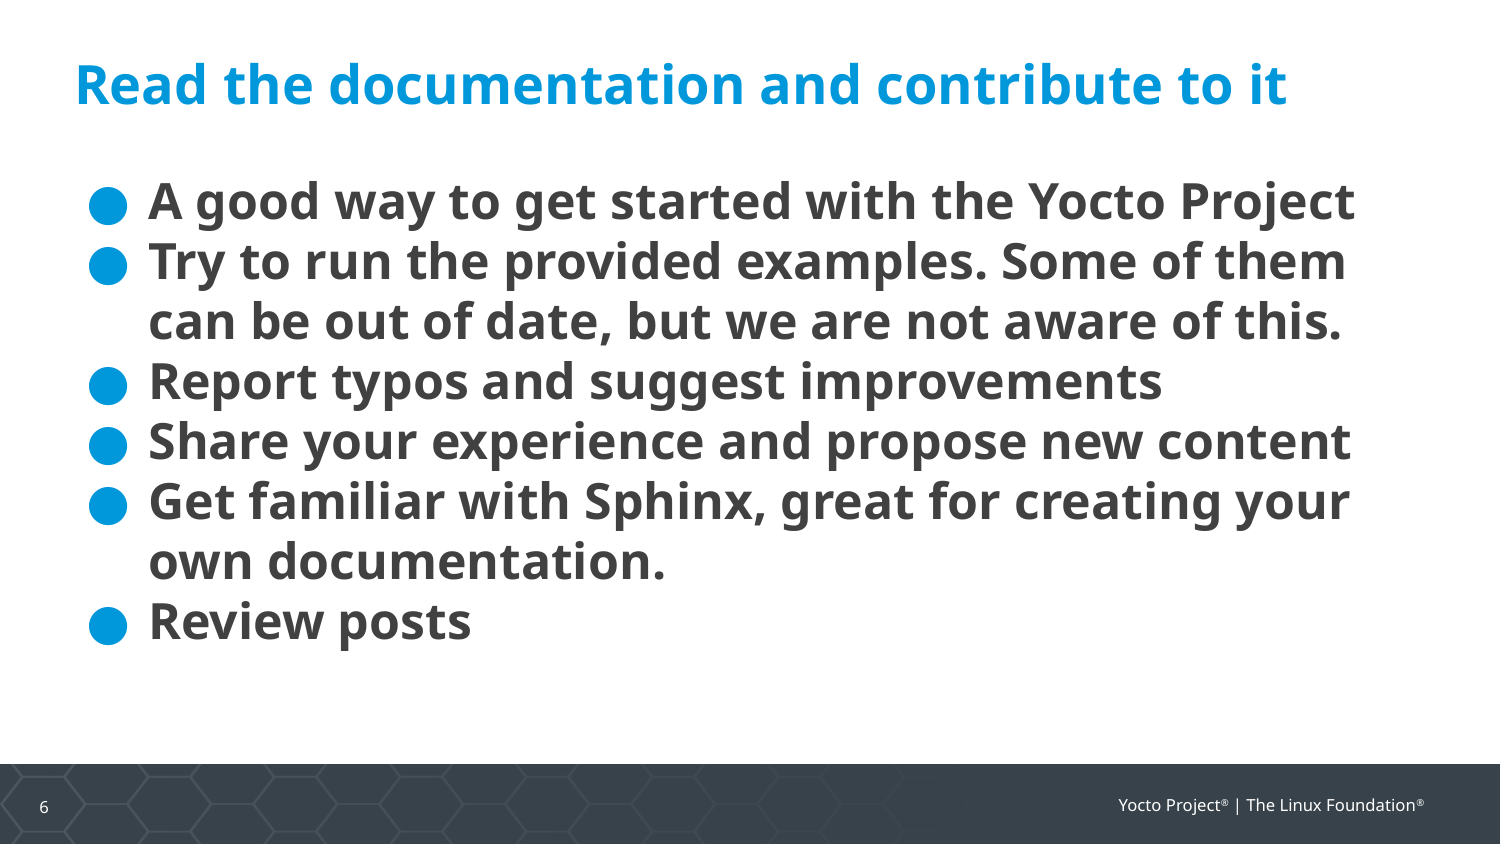

# Read the documentation and contribute to it
A good way to get started with the Yocto Project
Try to run the provided examples. Some of them can be out of date, but we are not aware of this.
Report typos and suggest improvements
Share your experience and propose new content
Get familiar with Sphinx, great for creating your own documentation.
Review posts